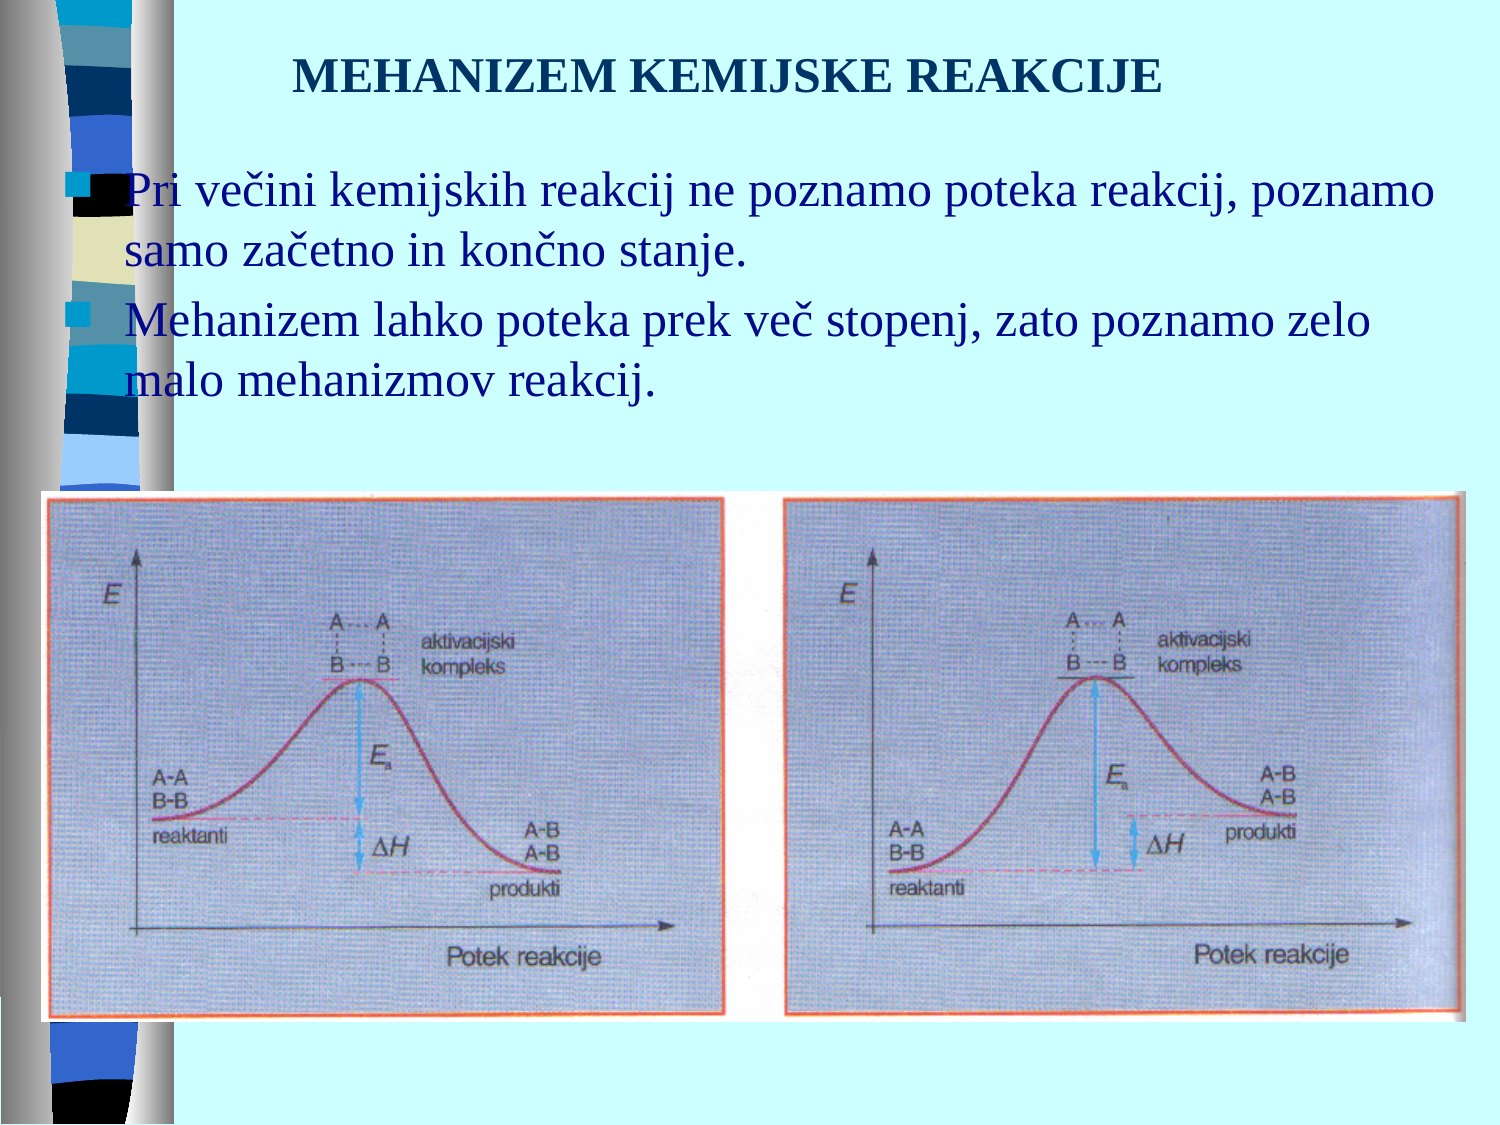

# MEHANIZEM KEMIJSKE REAKCIJE
Pri večini kemijskih reakcij ne poznamo poteka reakcij, poznamo samo začetno in končno stanje.
Mehanizem lahko poteka prek več stopenj, zato poznamo zelo malo mehanizmov reakcij.